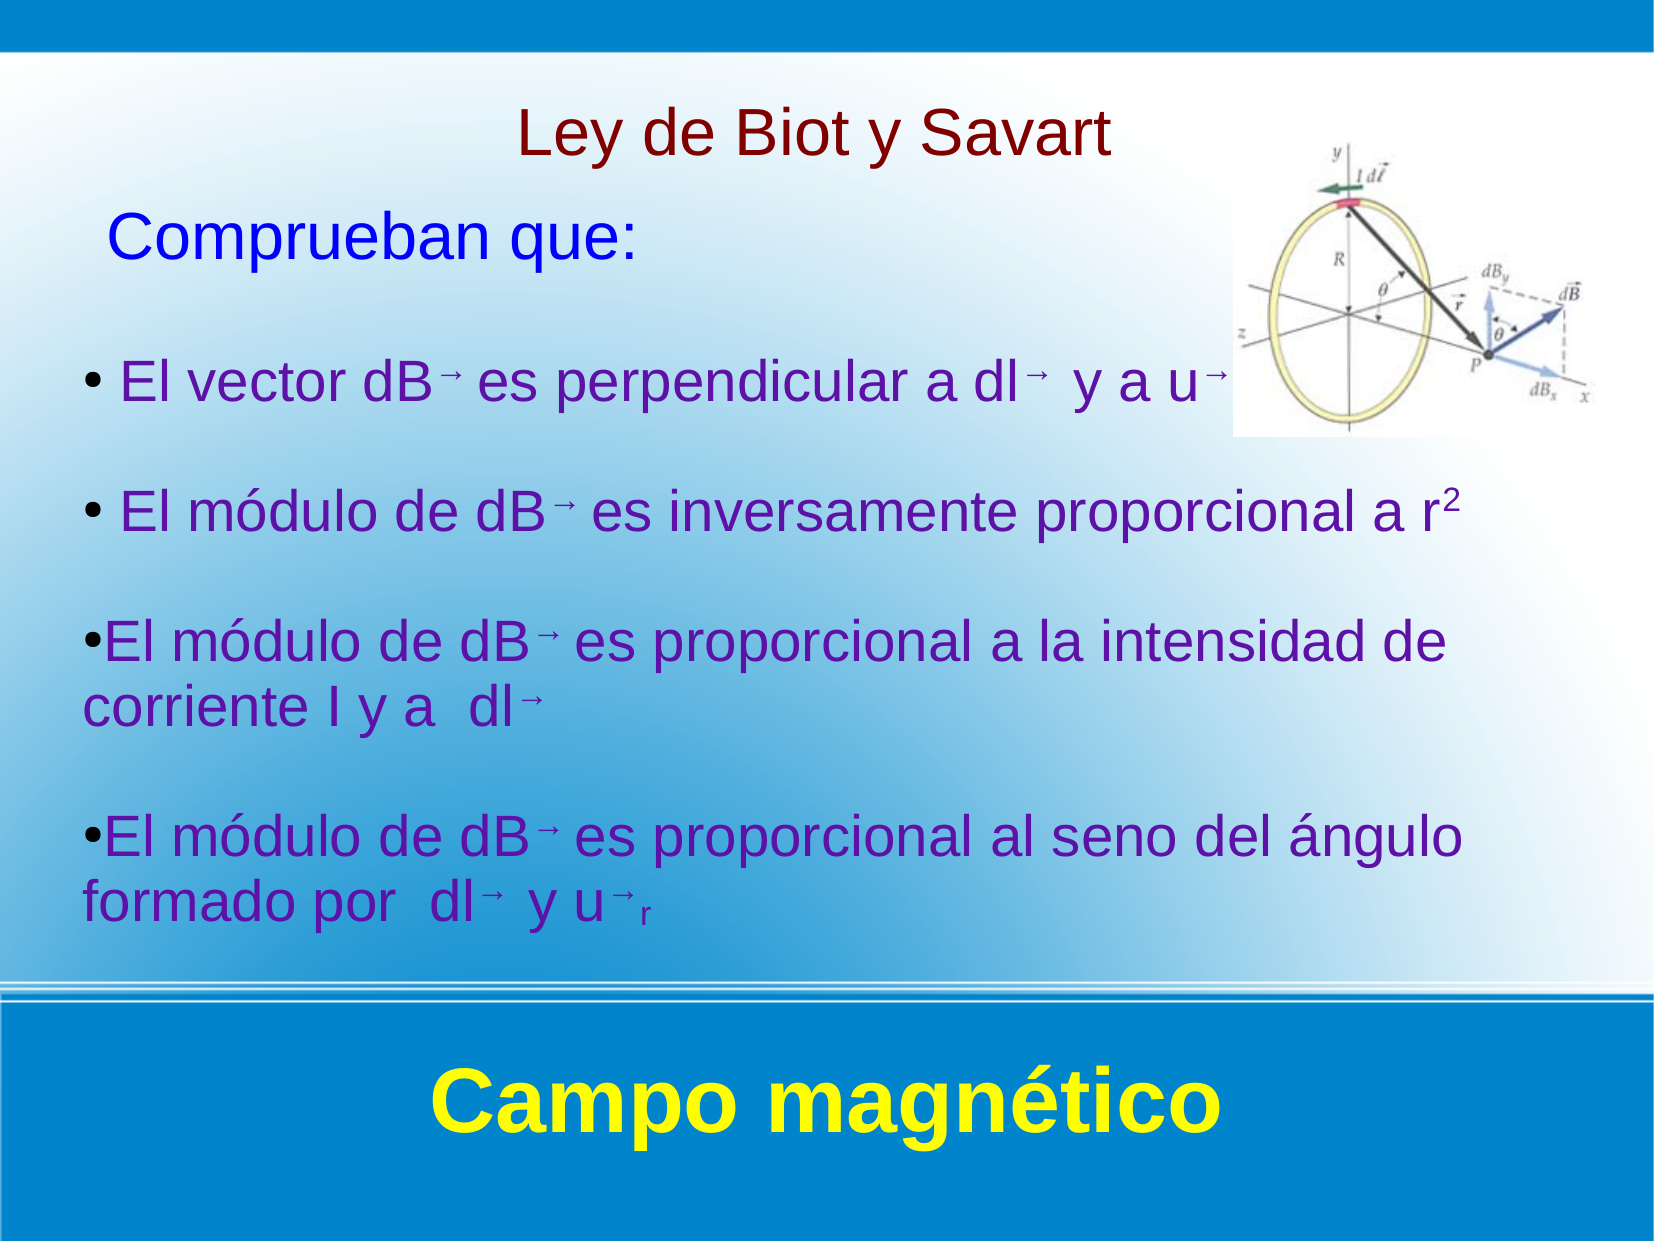

Ley de Biot y Savart
Comprueban que:
 El vector dB→ es perpendicular a dl→ y a u→r
 El módulo de dB→ es inversamente proporcional a r2
El módulo de dB→ es proporcional a la intensidad de corriente I y a dl→
El módulo de dB→ es proporcional al seno del ángulo formado por dl→ y u→r
# Campo magnético